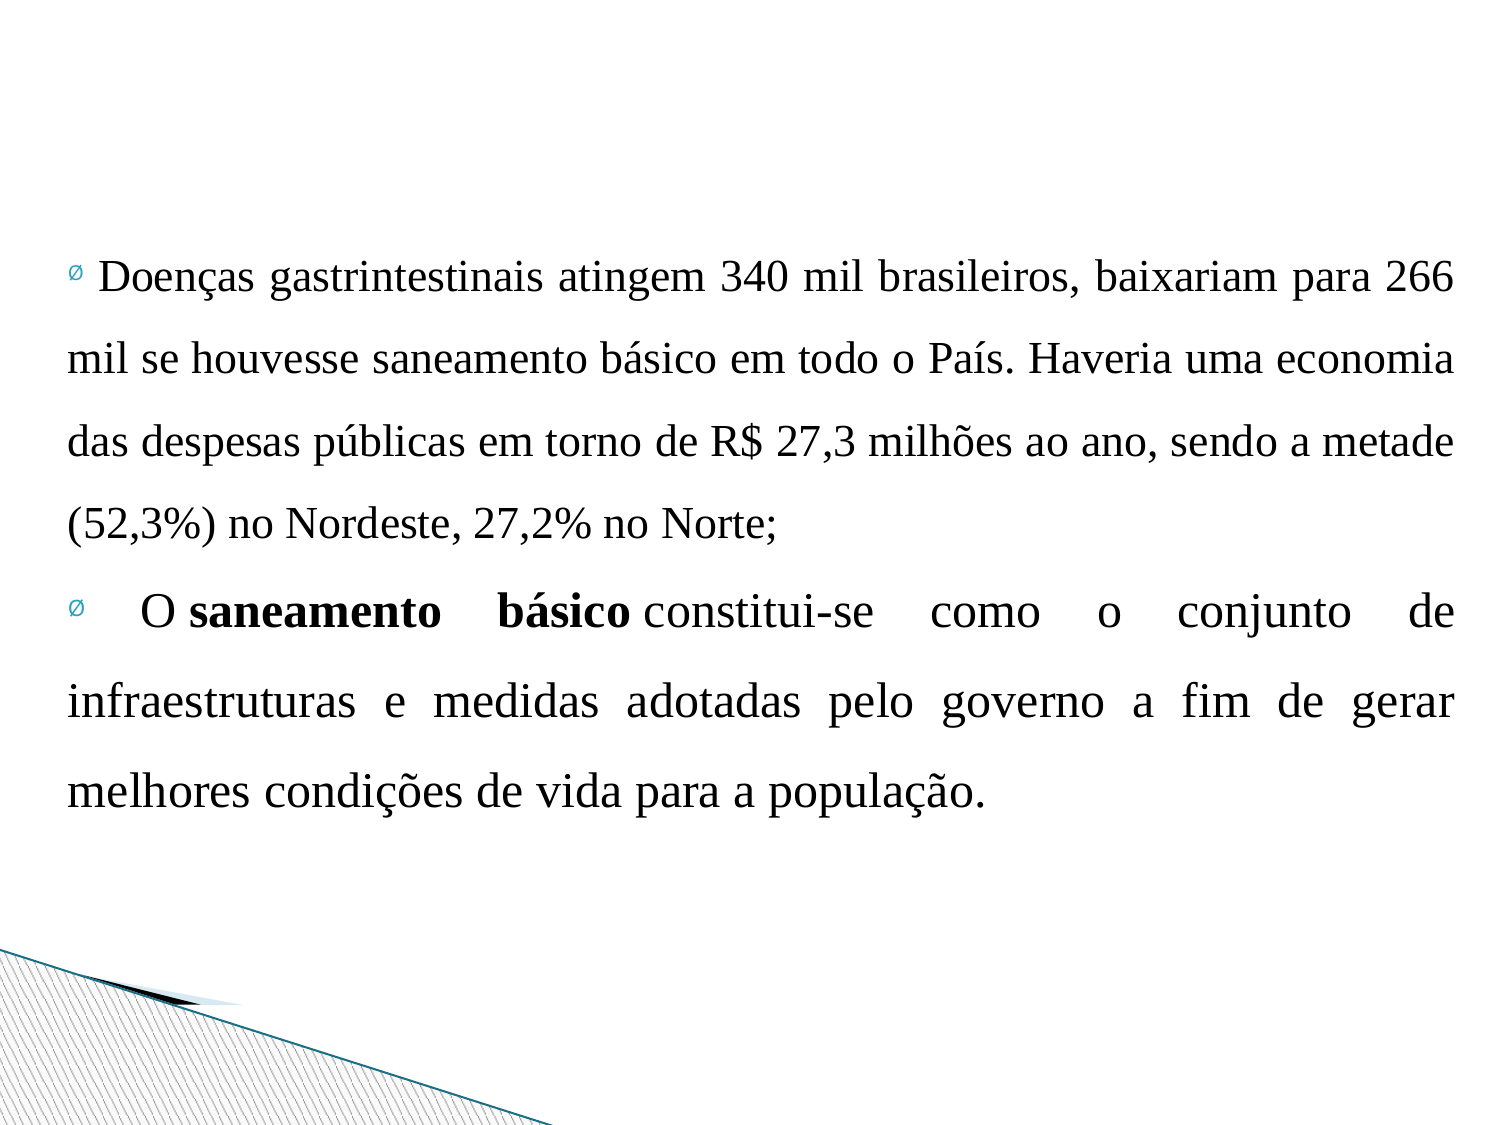

#
 Doenças gastrintestinais atingem 340 mil brasileiros, baixariam para 266 mil se houvesse saneamento básico em todo o País. Haveria uma economia das despesas públicas em torno de R$ 27,3 milhões ao ano, sendo a metade (52,3%) no Nordeste, 27,2% no Norte;
 O saneamento básico constitui-se como o conjunto de infraestruturas e medidas adotadas pelo governo a fim de gerar melhores condições de vida para a população.